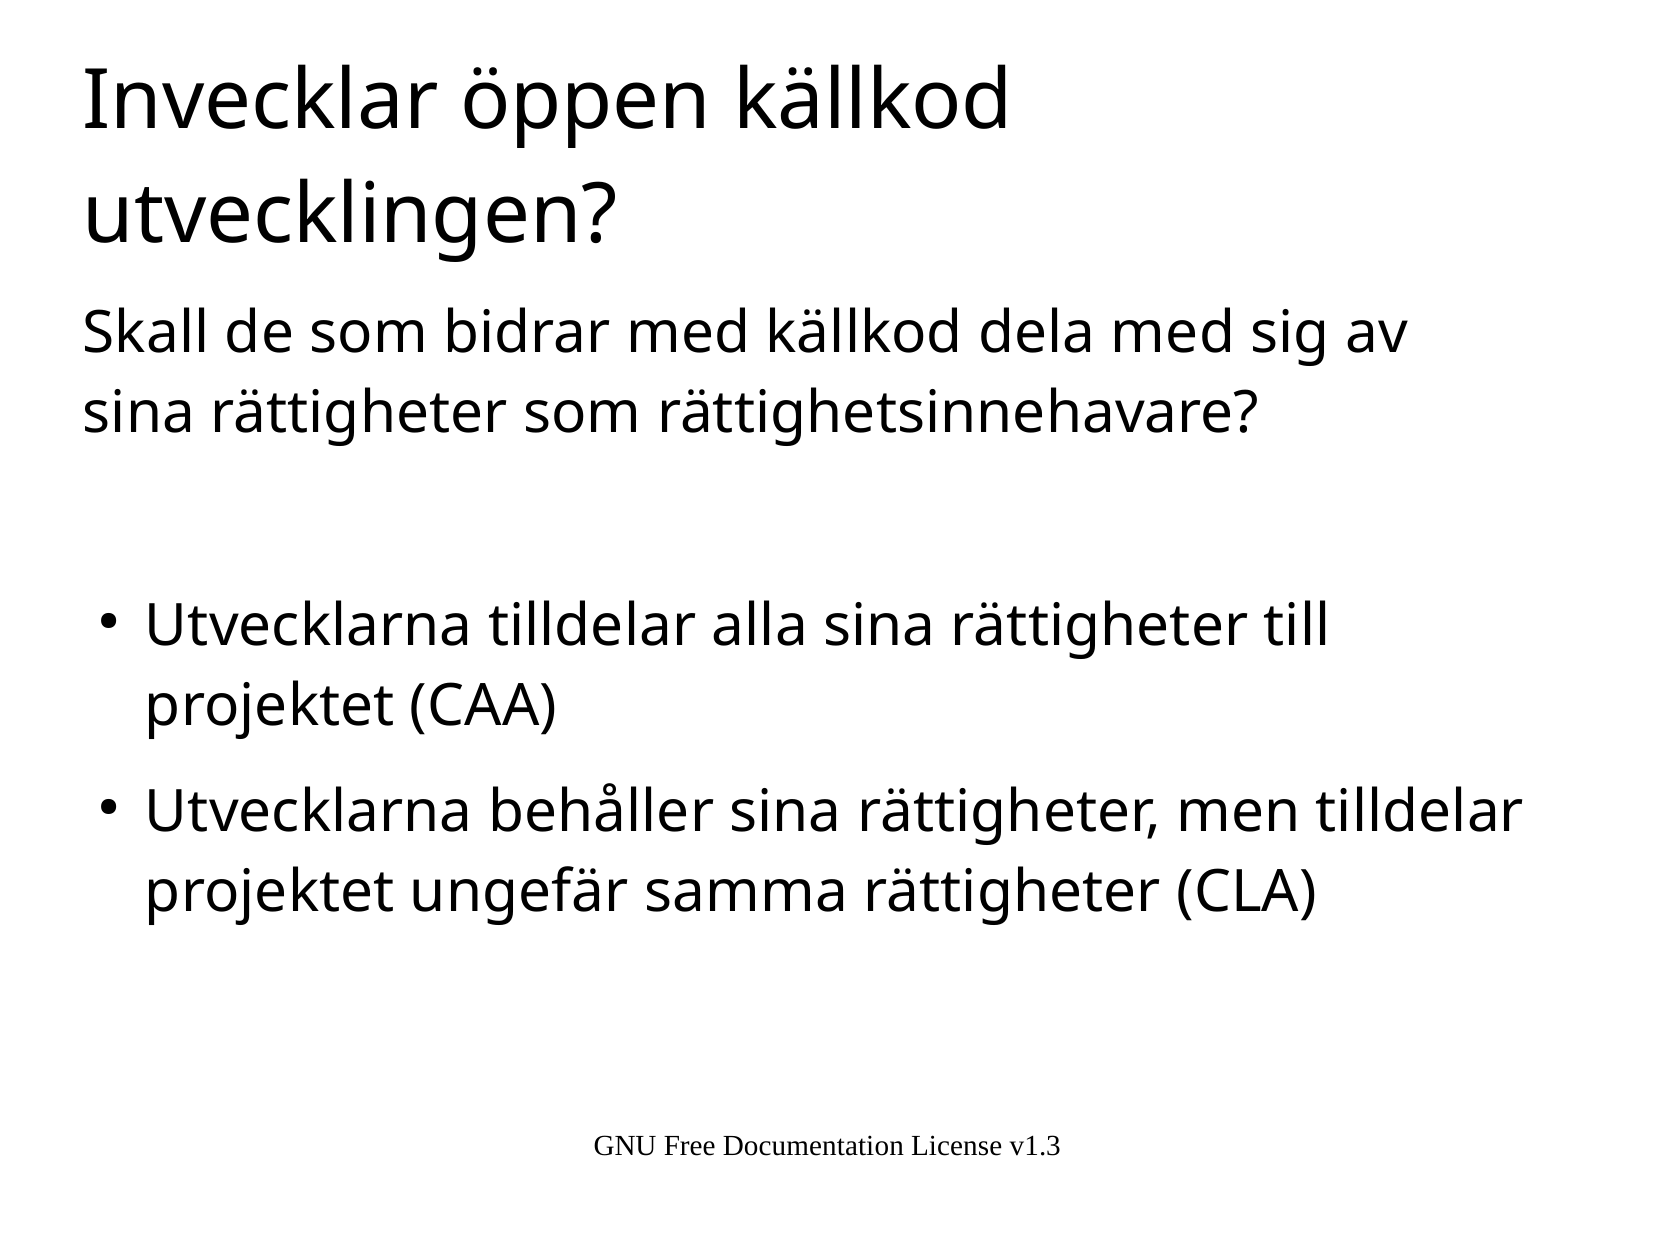

# Invecklar öppen källkod utvecklingen?
Skall de som bidrar med källkod dela med sig av sina rättigheter som rättighetsinnehavare?
Utvecklarna tilldelar alla sina rättigheter till projektet (CAA)
Utvecklarna behåller sina rättigheter, men tilldelar projektet ungefär samma rättigheter (CLA)
GNU Free Documentation License v1.3